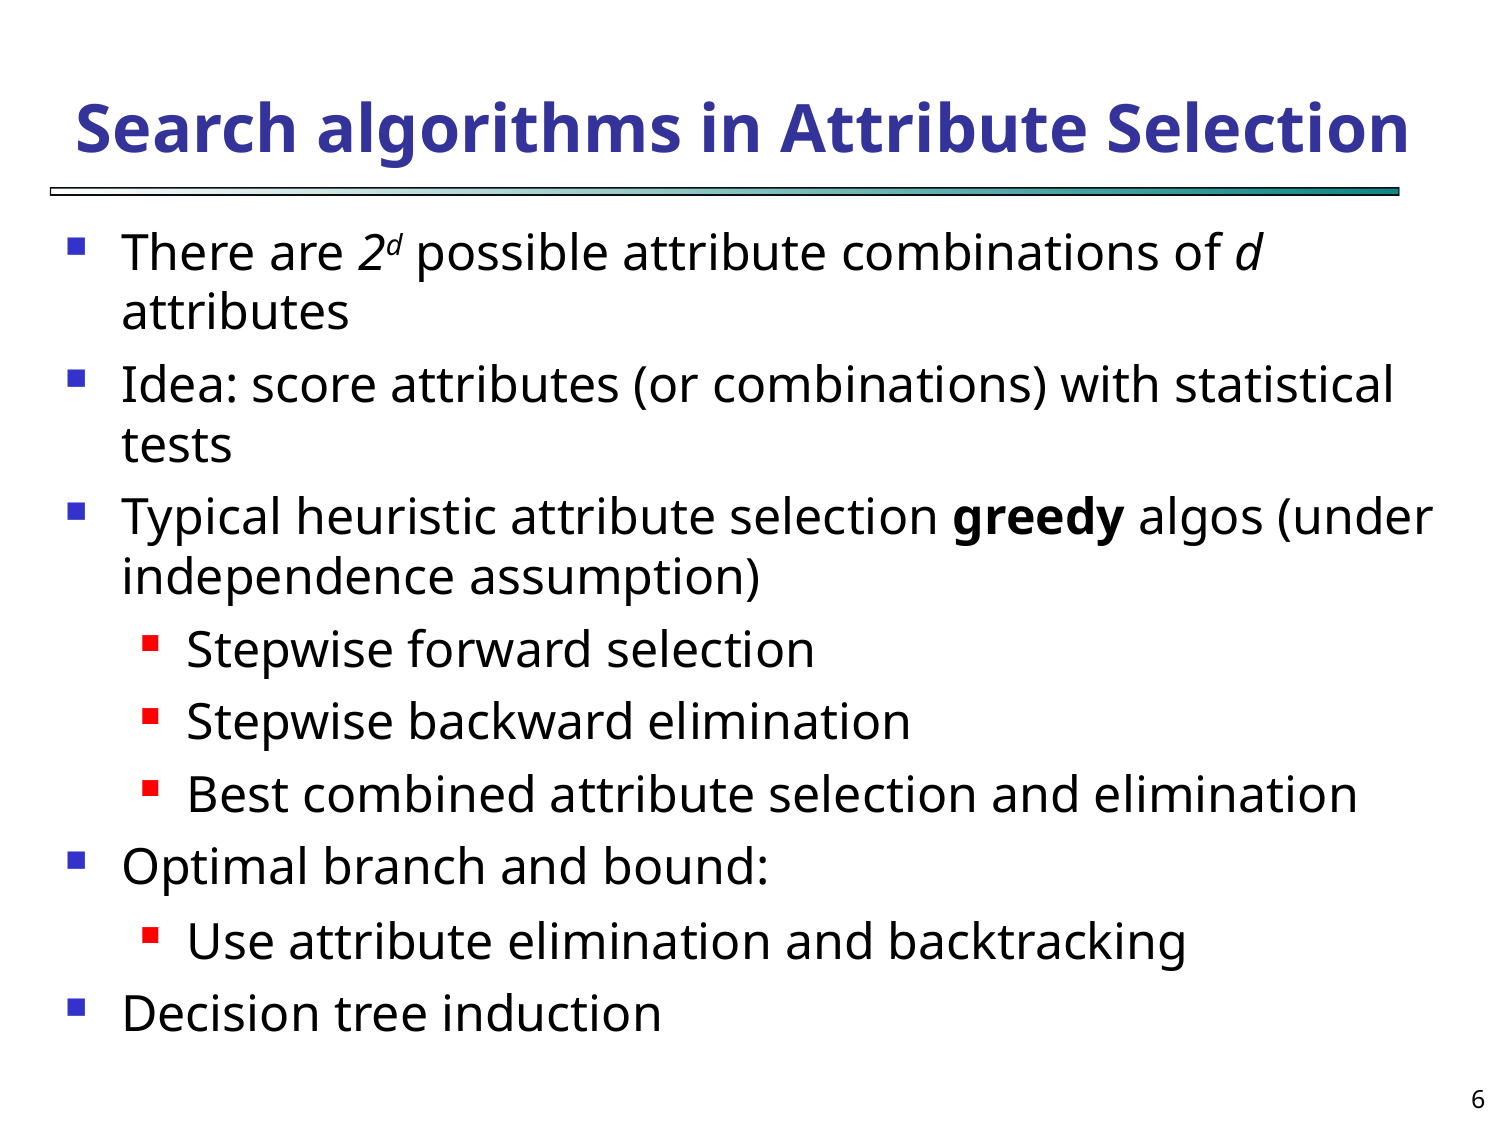

# Search algorithms in Attribute Selection
There are 2d possible attribute combinations of d attributes
Idea: score attributes (or combinations) with statistical tests
Typical heuristic attribute selection greedy algos (under independence assumption)
Stepwise forward selection
Stepwise backward elimination
Best combined attribute selection and elimination
Optimal branch and bound:
Use attribute elimination and backtracking
Decision tree induction
5